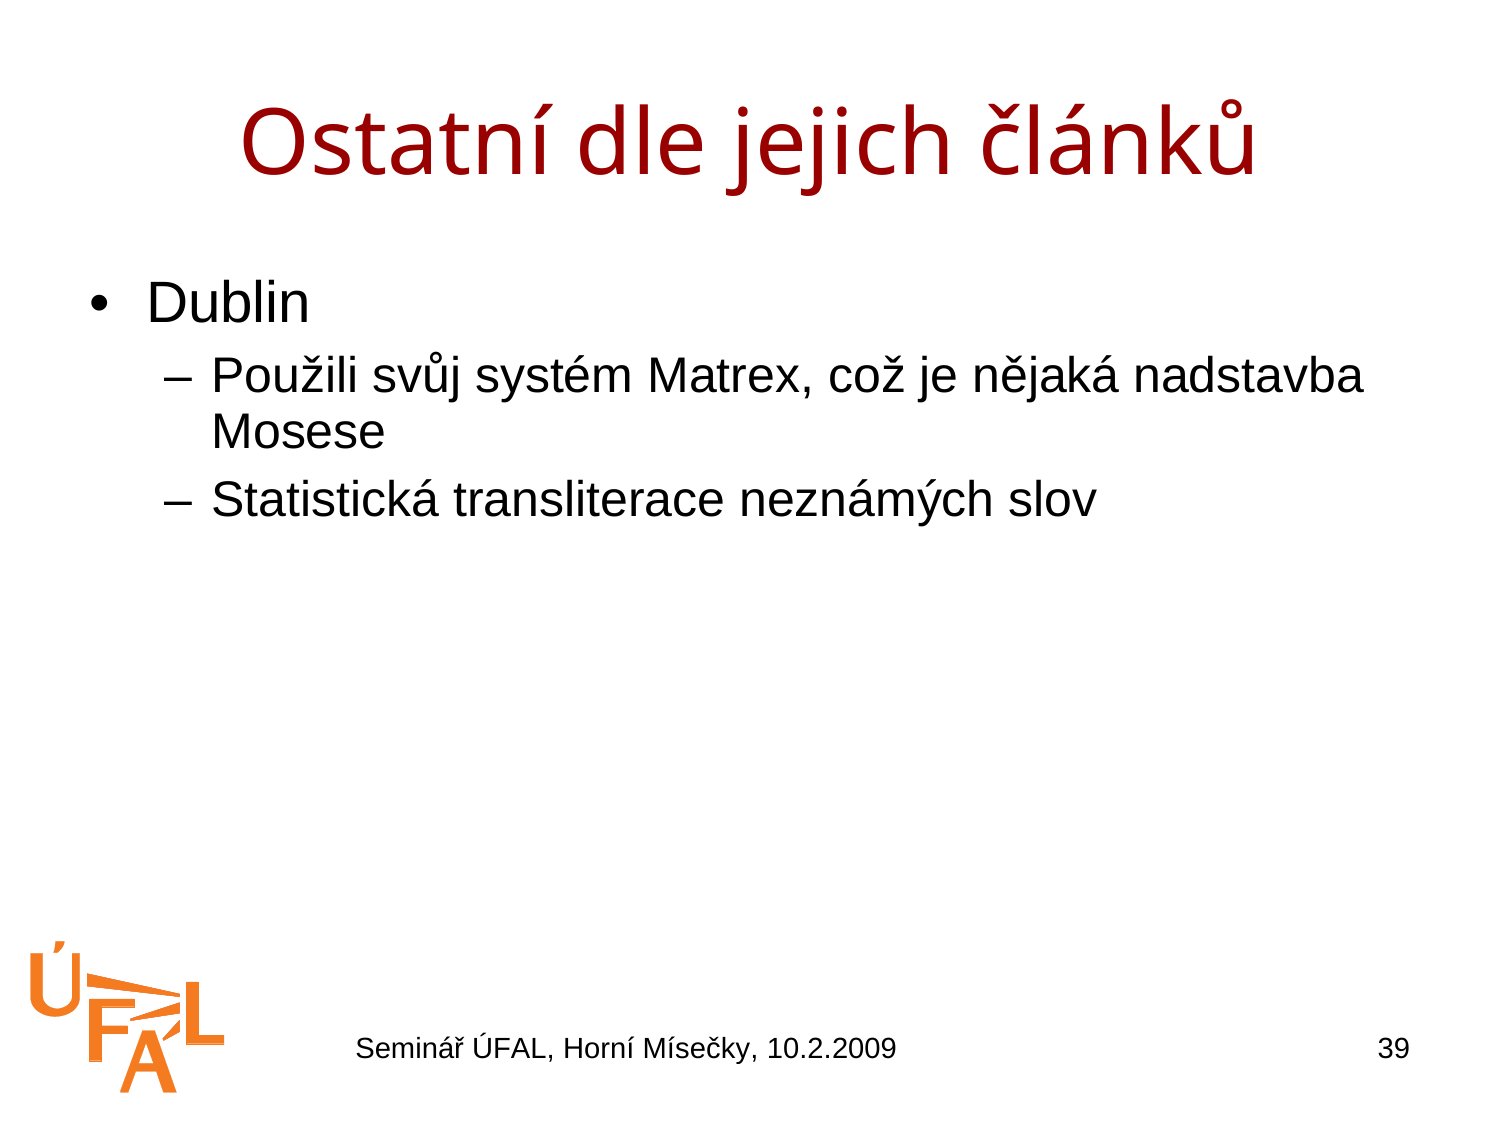

# Ostatní dle jejich článků
Dublin
Použili svůj systém Matrex, což je nějaká nadstavba Mosese
Statistická transliterace neznámých slov
Seminář ÚFAL, Horní Mísečky, 10.2.2009
39